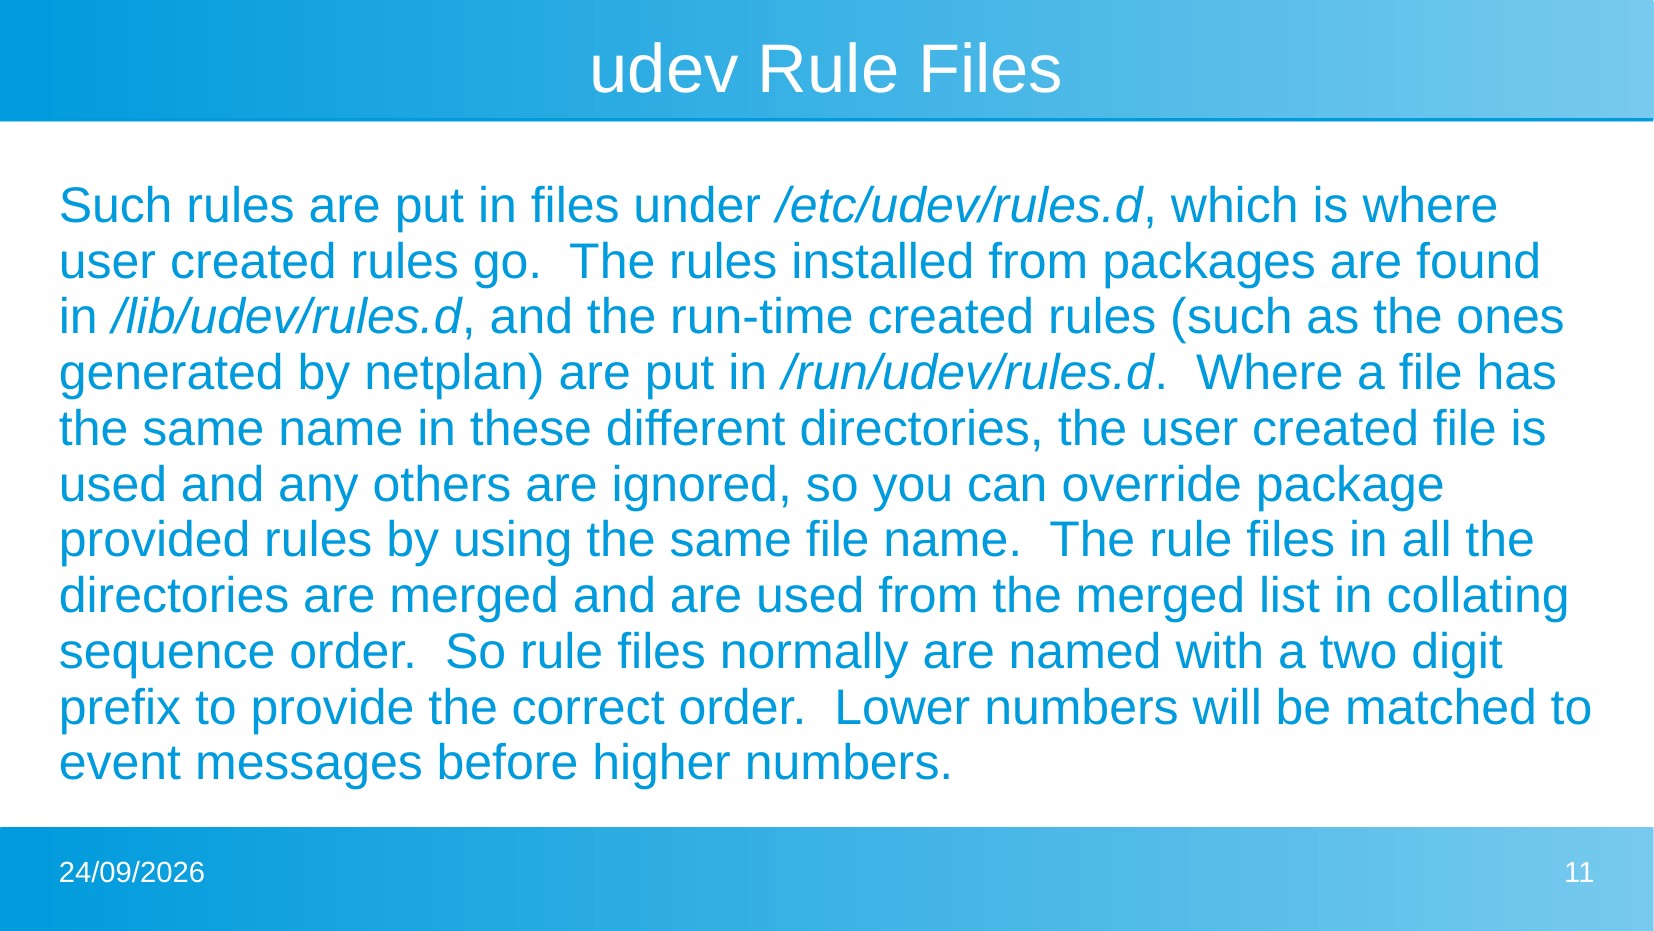

# udev Rule Files
Such rules are put in files under /etc/udev/rules.d, which is where user created rules go. The rules installed from packages are found in /lib/udev/rules.d, and the run-time created rules (such as the ones generated by netplan) are put in /run/udev/rules.d. Where a file has the same name in these different directories, the user created file is used and any others are ignored, so you can override package provided rules by using the same file name. The rule files in all the directories are merged and are used from the merged list in collating sequence order. So rule files normally are named with a two digit prefix to provide the correct order. Lower numbers will be matched to event messages before higher numbers.
11